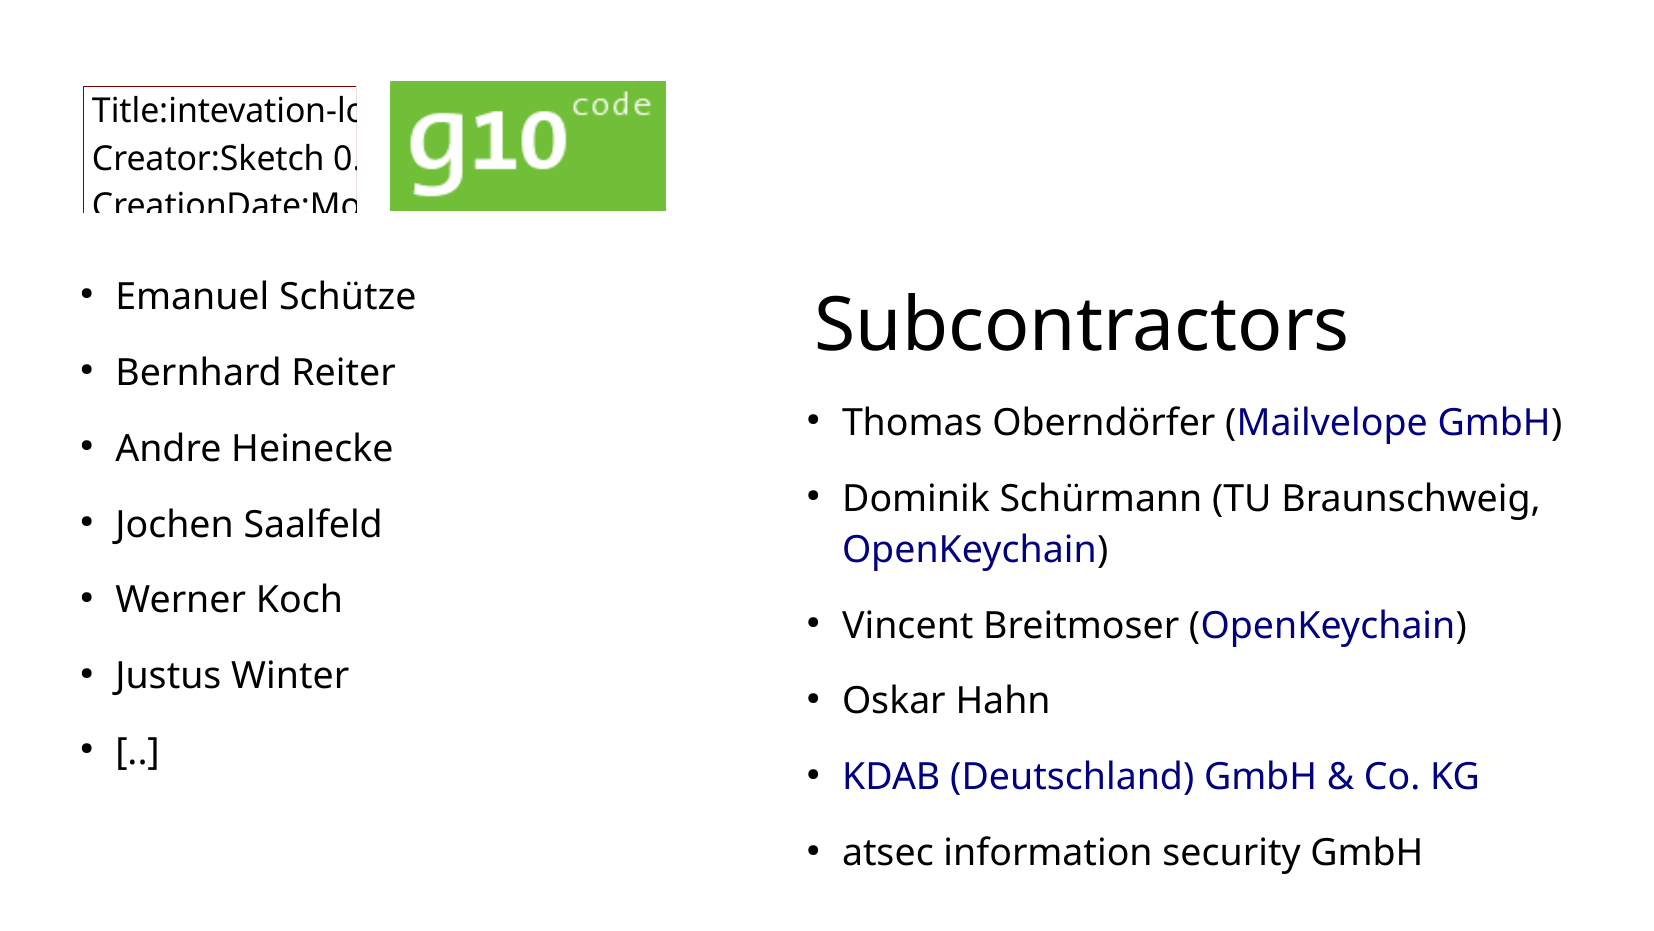

Emanuel Schütze
Bernhard Reiter
Andre Heinecke
Jochen Saalfeld
Werner Koch
Justus Winter
[..]
Subcontractors
Thomas Oberndörfer (Mailvelope GmbH)
Dominik Schürmann (TU Braunschweig, OpenKeychain)
Vincent Breitmoser (OpenKeychain)
Oskar Hahn
KDAB (Deutschland) GmbH & Co. KG
atsec information security GmbH